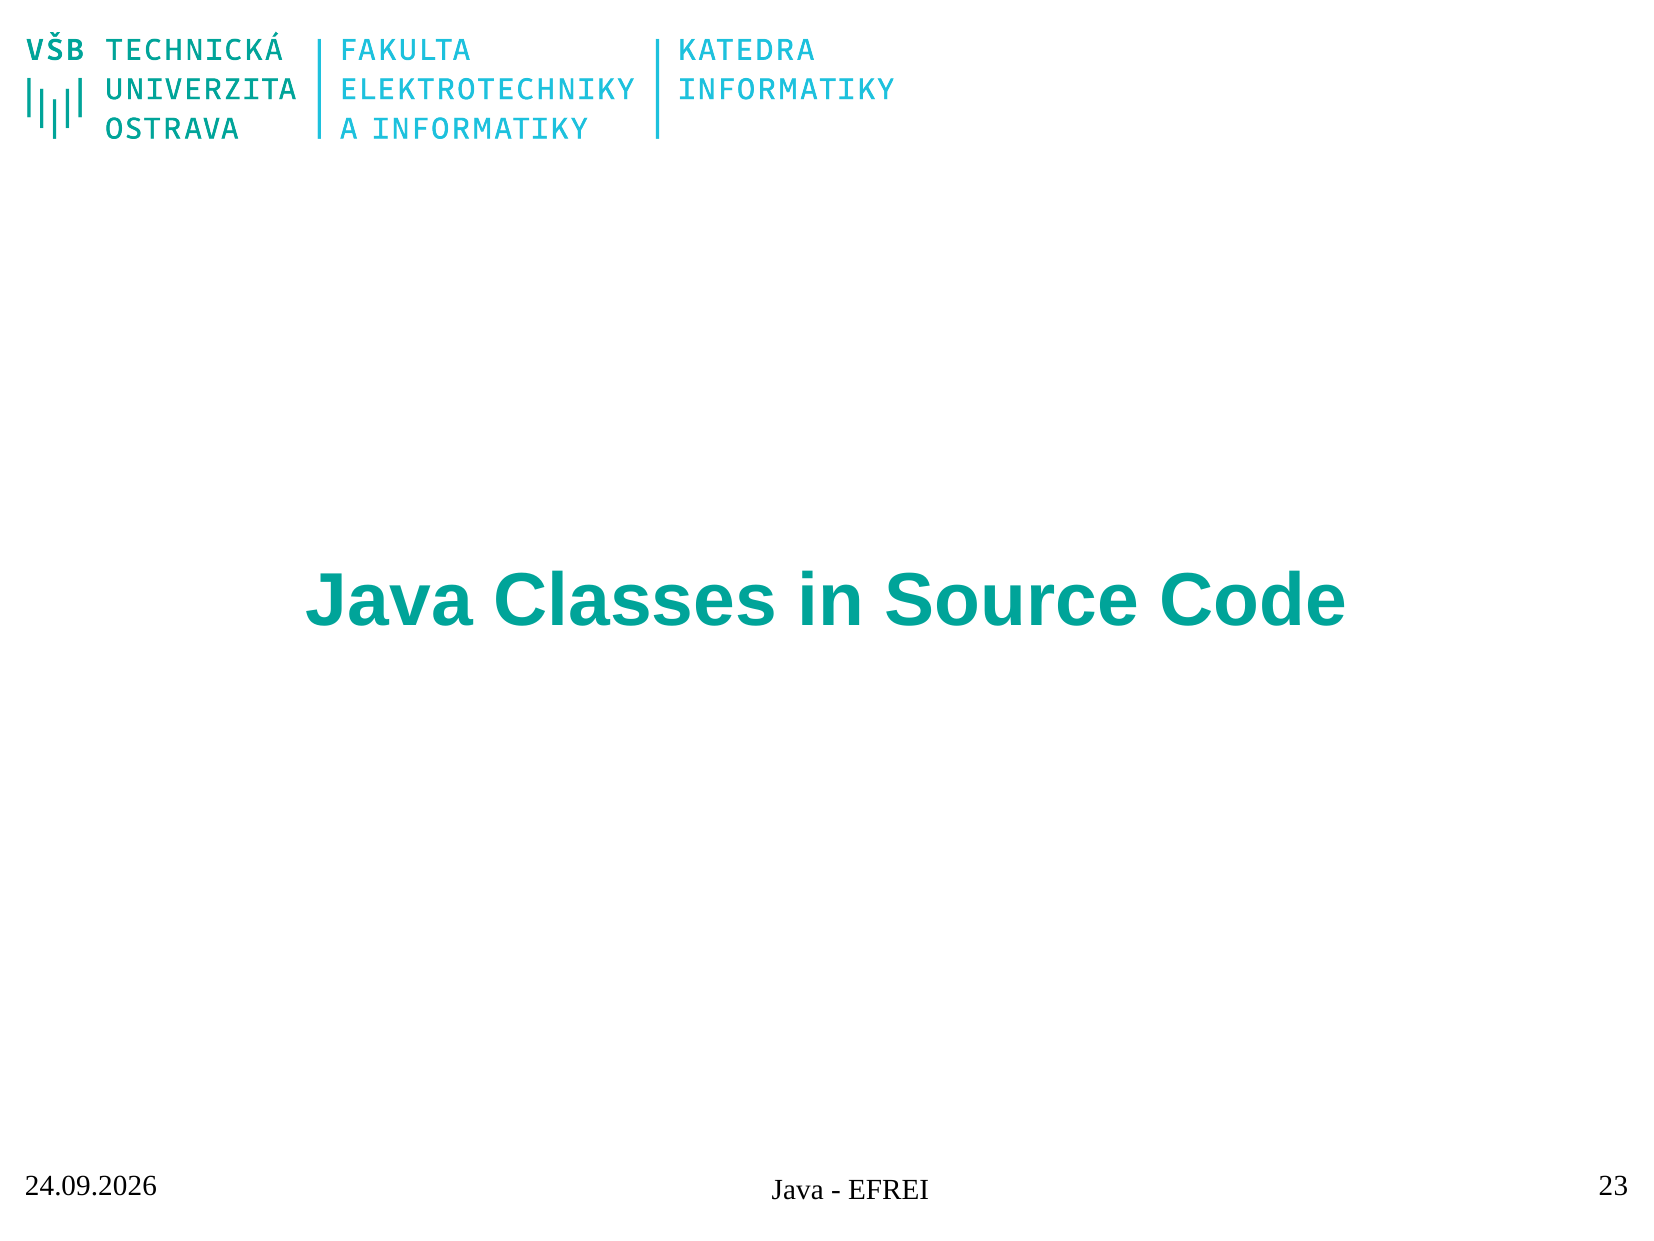

# Java Classes in Source Code
23
Java - EFREI